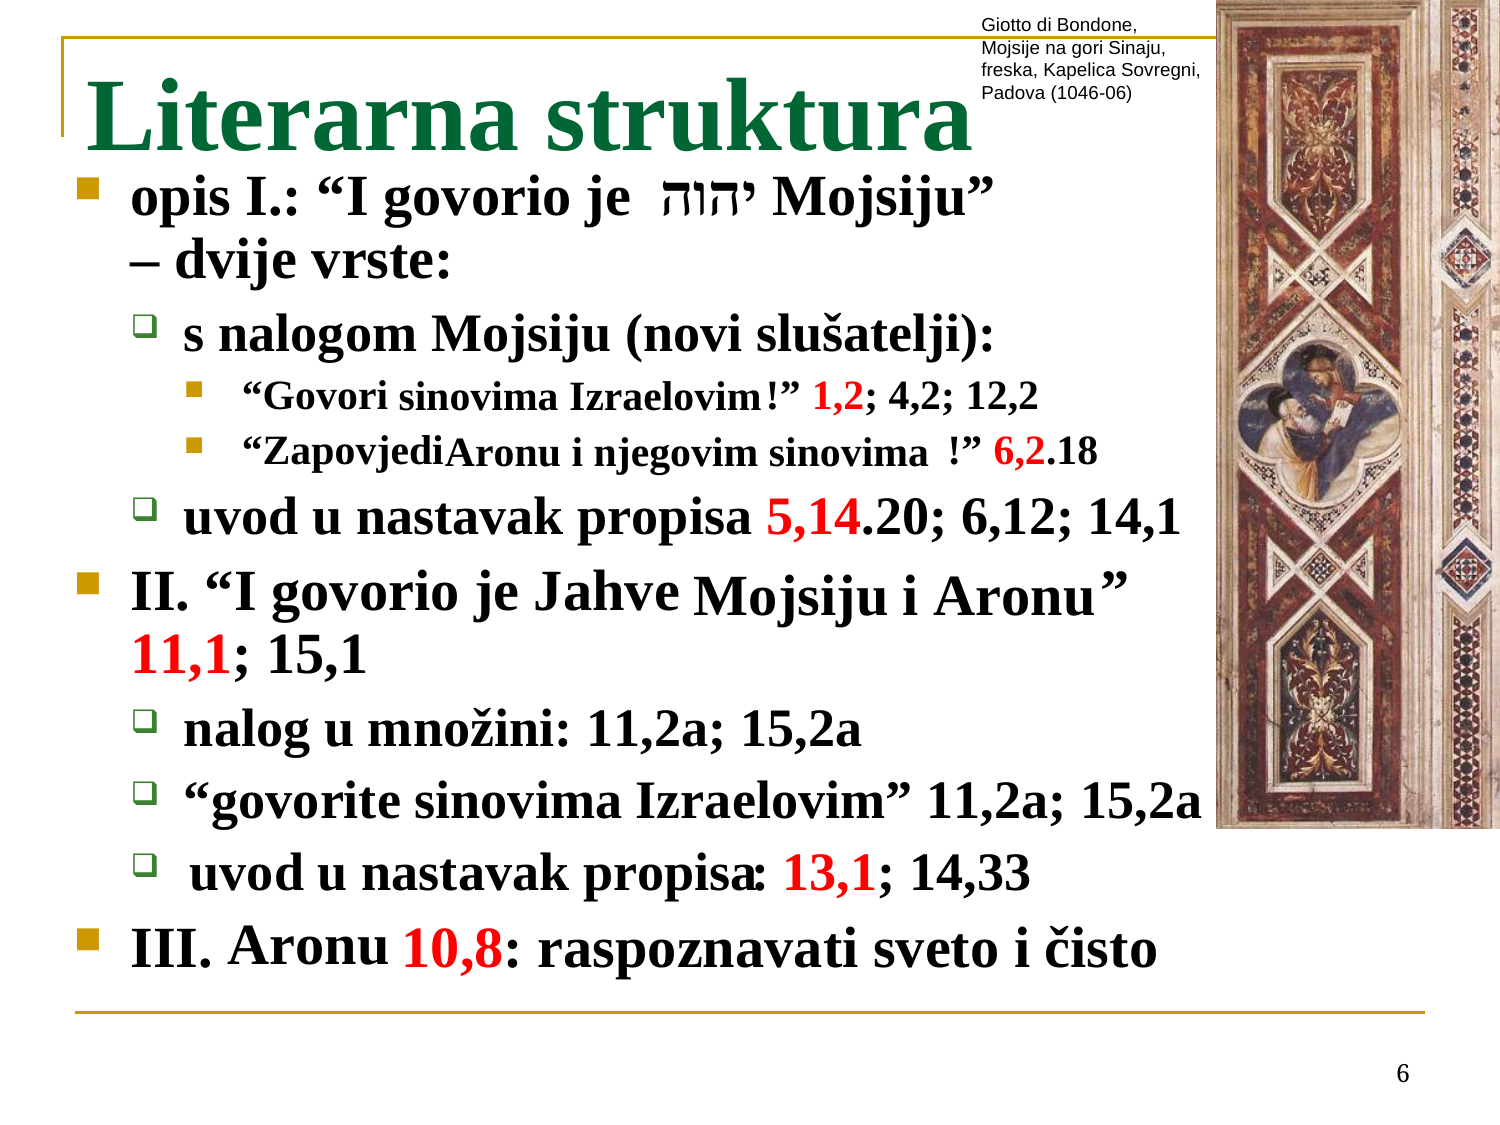

Giotto di Bondone,
Mojsije na gori Sinaju, freska, Kapelica Sovregni, Padova (1046-06)
# Literarna struktura
opis I.: “I govorio je יהוה Mojsiju”
– dvije vrste:
s nalogom Mojsiju (novi slušatelji):
“Govori !” 1,2; 4,2; 12,2
“Zapovjedi !” 6,2.18
uvod u nastavak propisa 5,14.20; 6,12; 14,1
II. “I govorio je Jahve ”
11,1; 15,1
nalog u množini: 11,2a; 15,2a
“govorite sinovima Izraelovim” 11,2a; 15,2a
 : 13,1; 14,33
III. 10,8: raspoznavati sveto i čisto
sinovima Izraelovim
Aronu i njegovim sinovima
Mojsiju i Aronu
uvod u nastavak propisa
Aronu